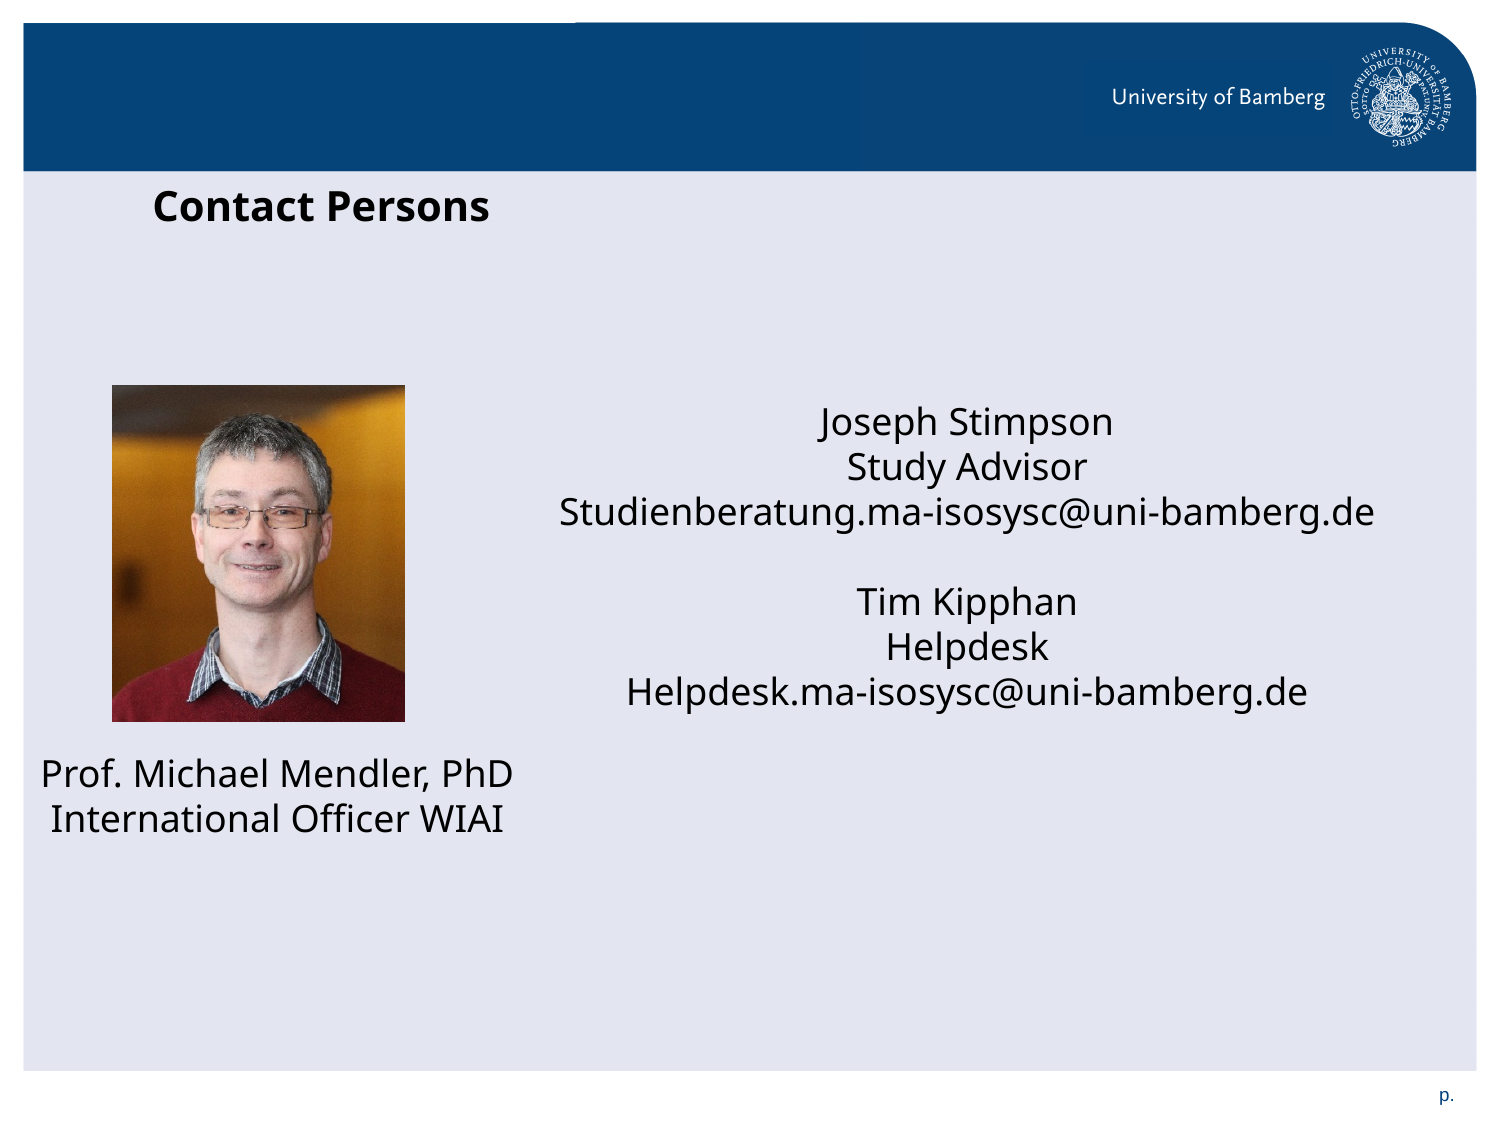

# Contact Persons
Joseph Stimpson
Study Advisor
Studienberatung.ma-isosysc@uni-bamberg.de
Tim Kipphan
Helpdesk
Helpdesk.ma-isosysc@uni-bamberg.de
Prof. Michael Mendler, PhD
International Officer WIAI